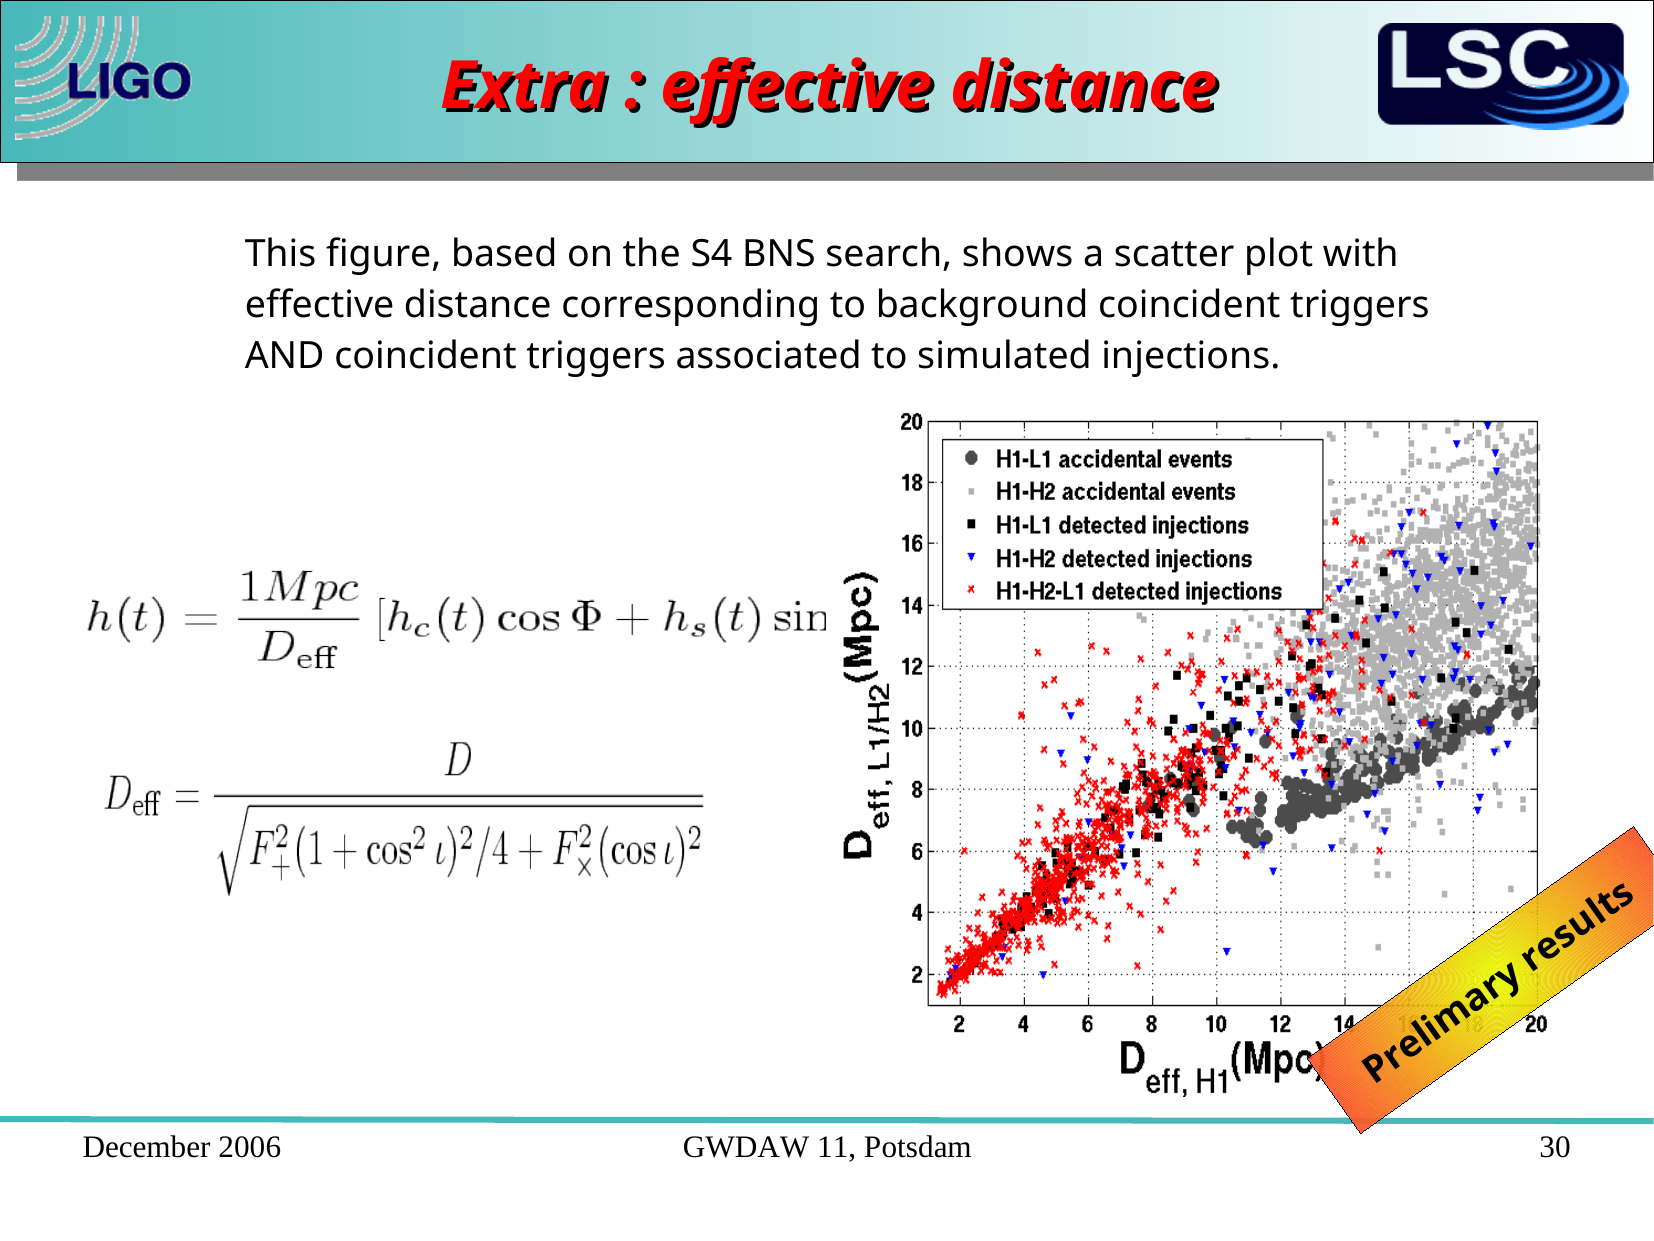

Extra : effective distance
This figure, based on the S4 BNS search, shows a scatter plot with effective distance corresponding to background coincident triggers AND coincident triggers associated to simulated injections.
Prelimary results
30